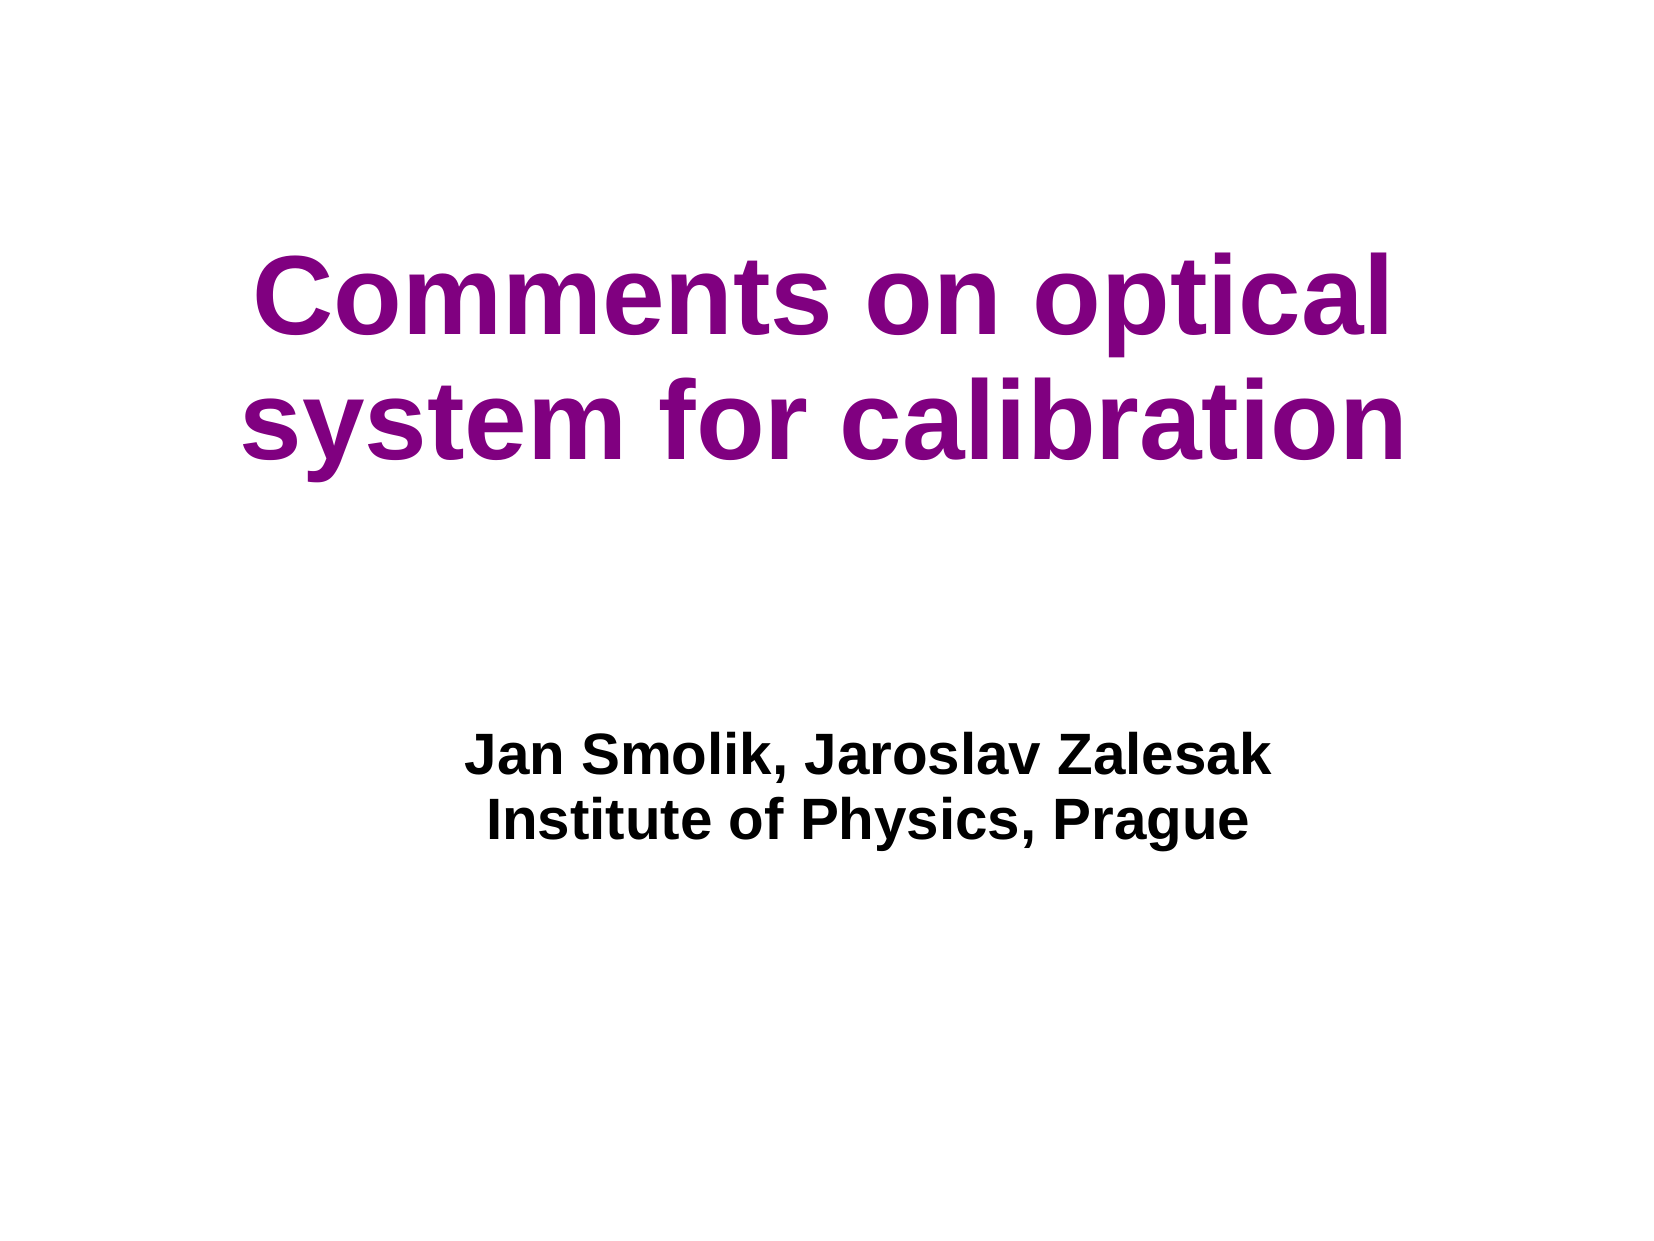

Comments on optical system for calibration
Jan Smolik, Jaroslav Zalesak
Institute of Physics, Prague